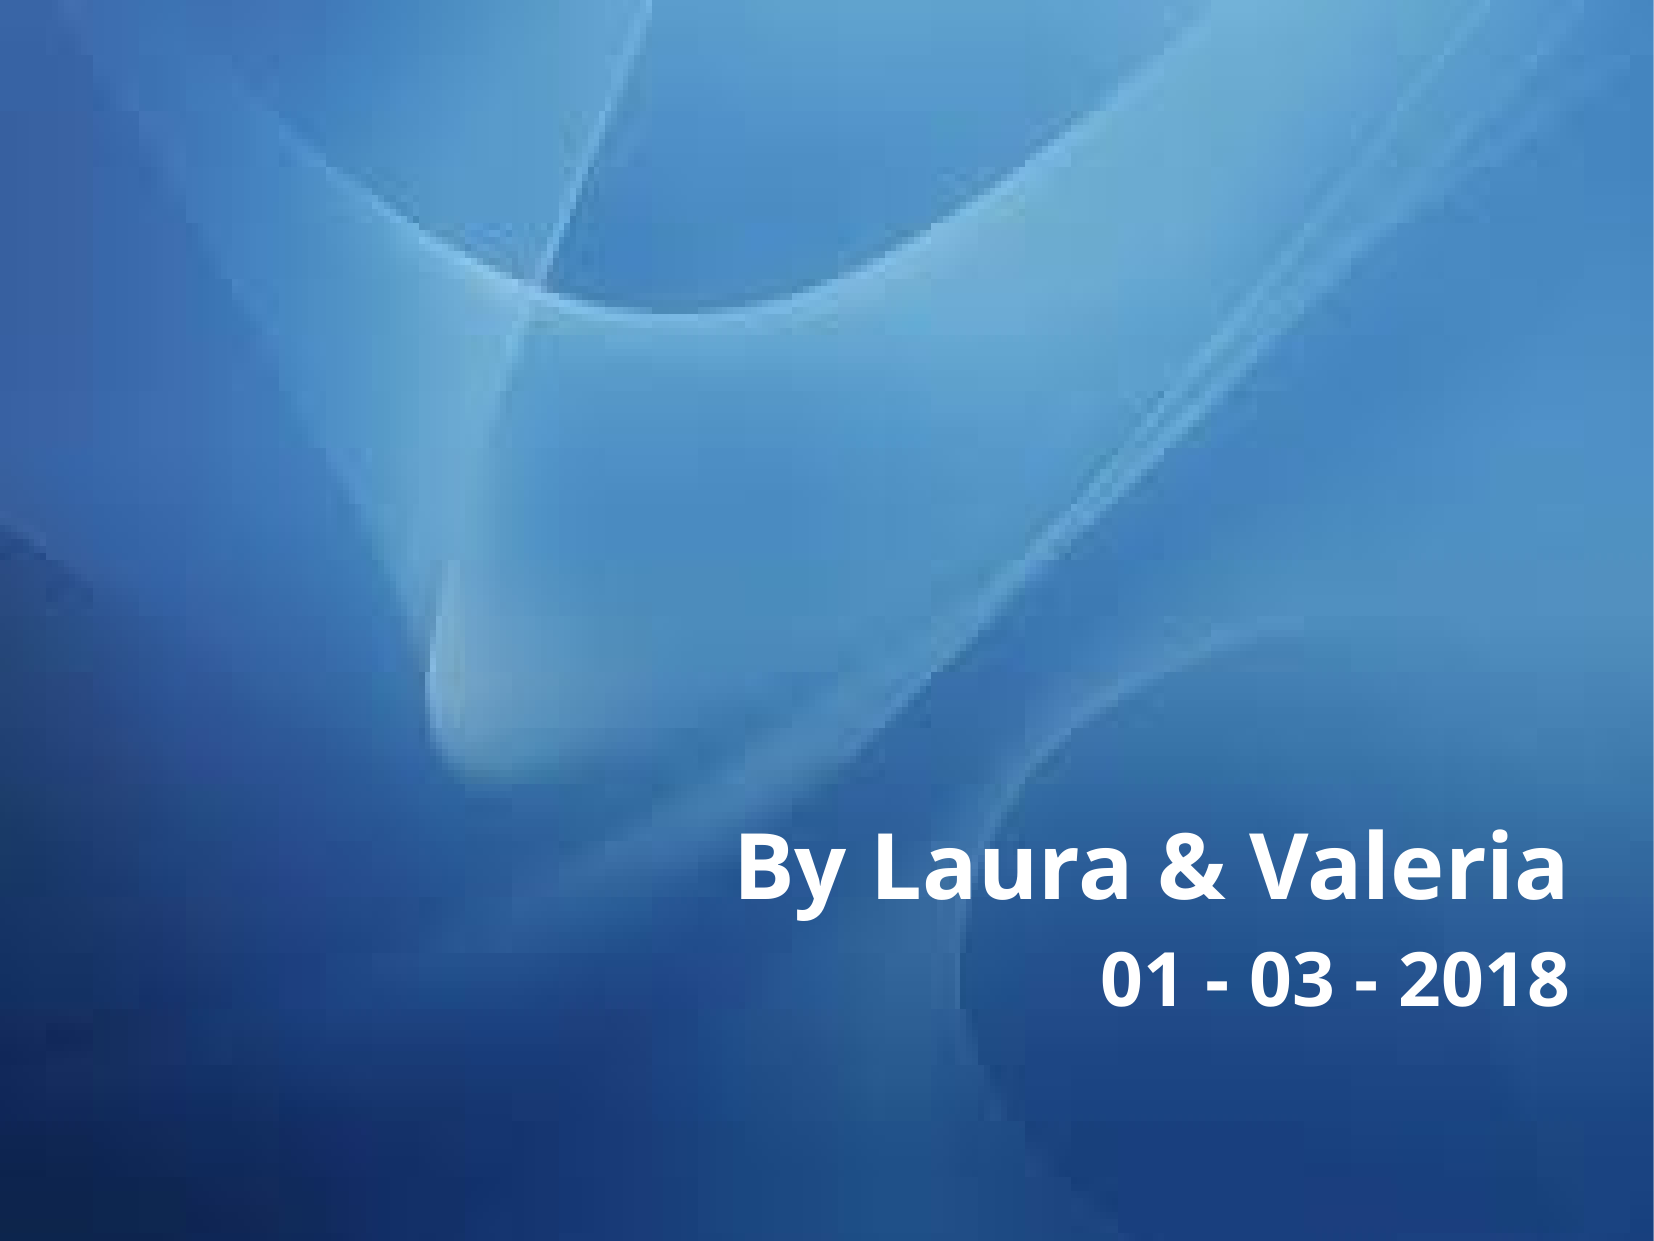

# By Laura & Valeria
01 - 03 - 2018